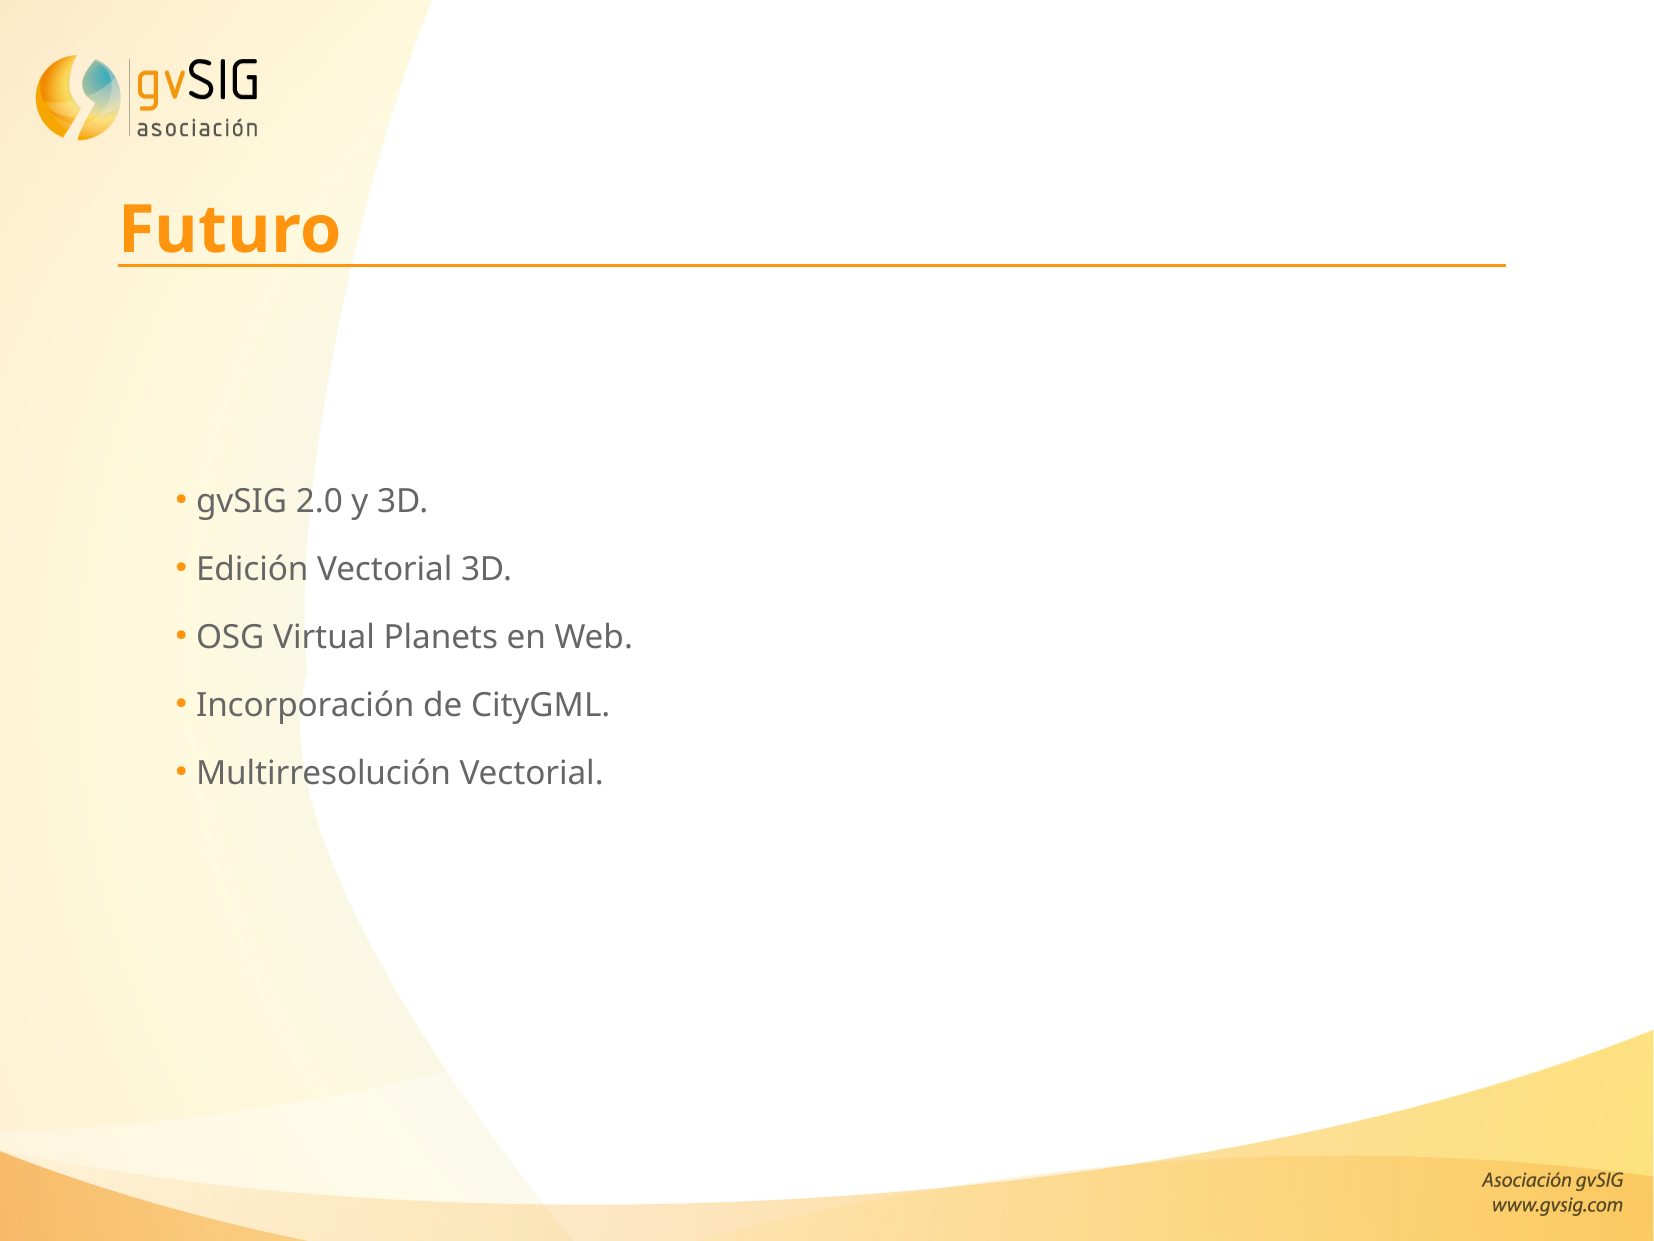

# Futuro
 gvSIG 2.0 y 3D.
 Edición Vectorial 3D.
 OSG Virtual Planets en Web.
 Incorporación de CityGML.
 Multirresolución Vectorial.